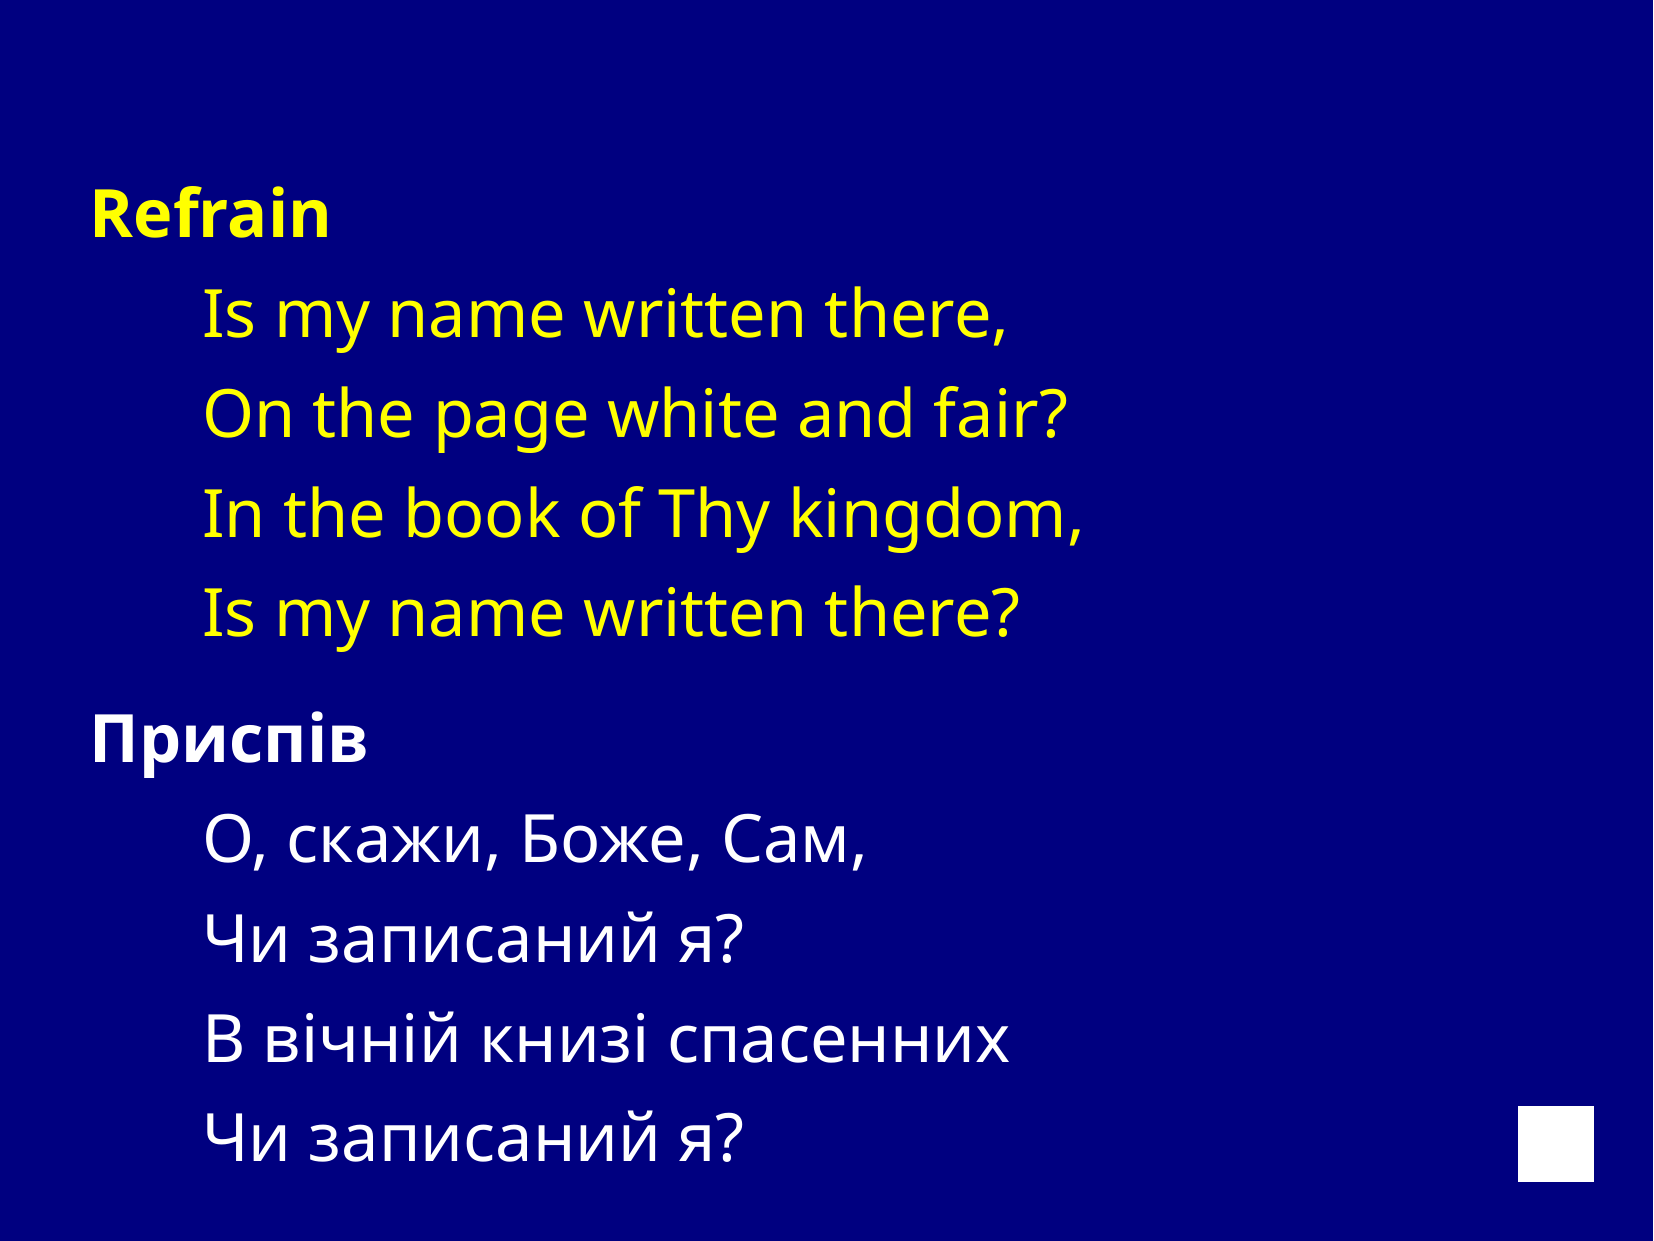

Refrain
	Is my name written there,
	On the page white and fair?
	In the book of Thy kingdom,
	Is my name written there?
Приспів
	О, скажи, Боже, Сам,
	Чи записаний я?
	В вічній книзі спасенних
	Чи записаний я?